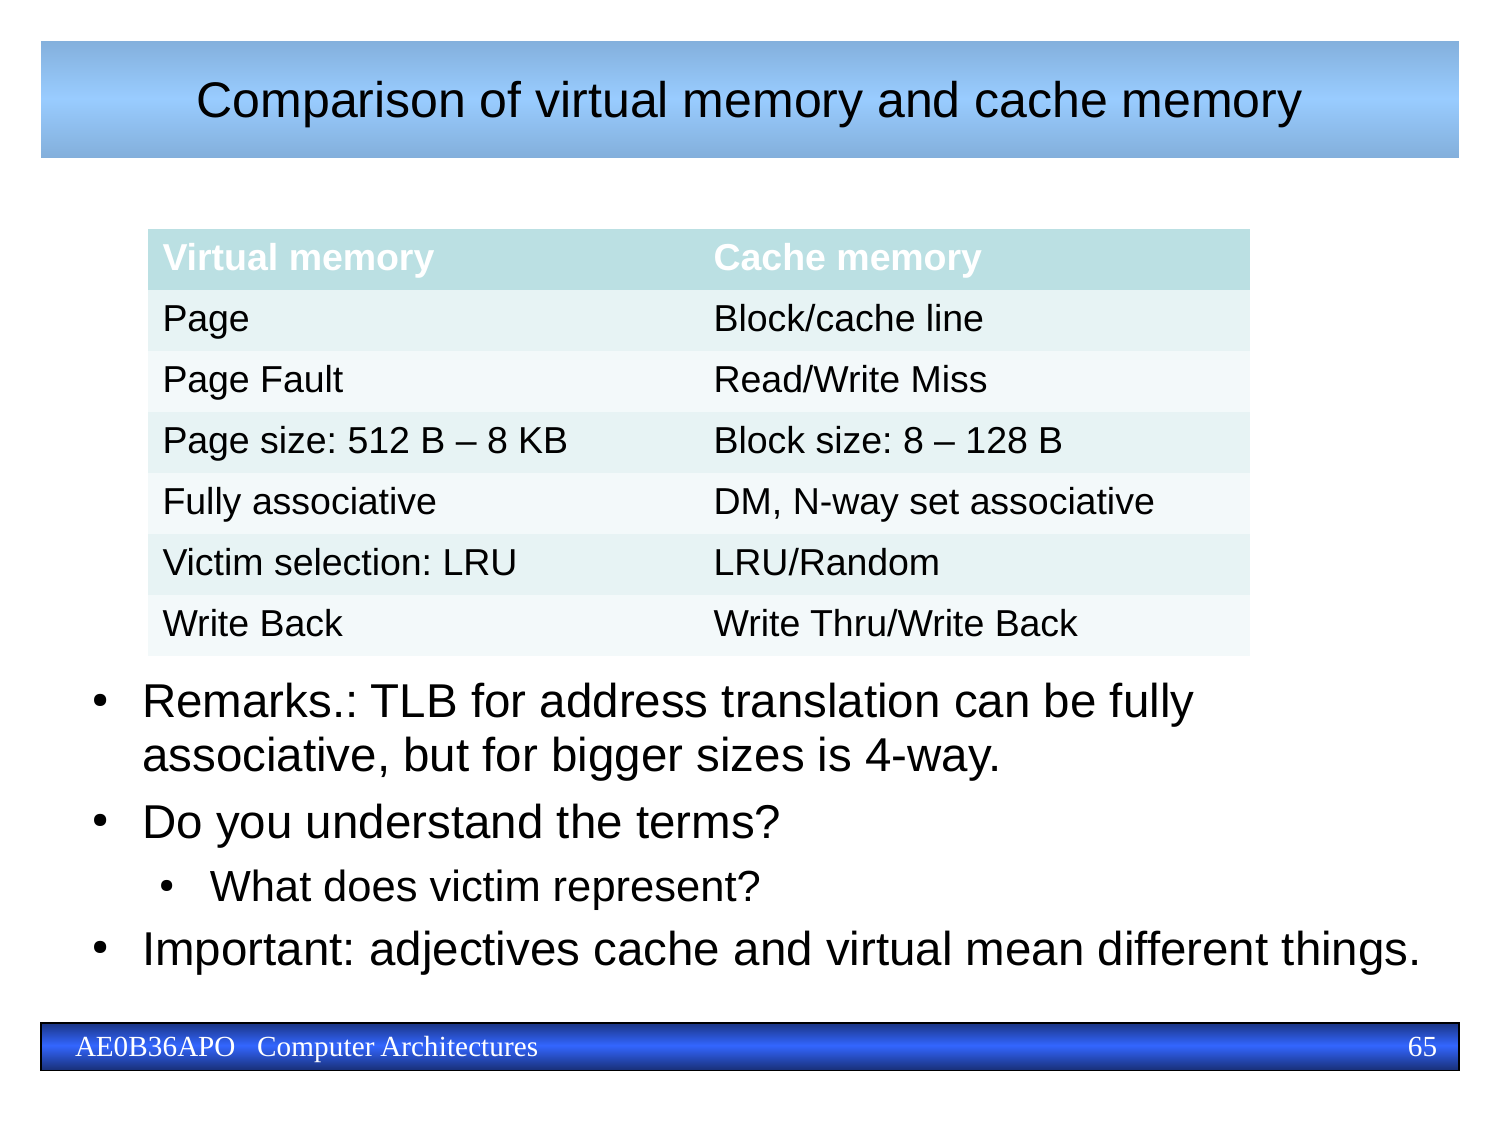

# Comparison of virtual memory and cache memory
| Virtual memory | Cache memory |
| --- | --- |
| Page | Block/cache line |
| Page Fault | Read/Write Miss |
| Page size: 512 B – 8 KB | Block size: 8 – 128 B |
| Fully associative | DM, N-way set associative |
| Victim selection: LRU | LRU/Random |
| Write Back | Write Thru/Write Back |
Remarks.: TLB for address translation can be fully associative, but for bigger sizes is 4-way.
Do you understand the terms?
What does victim represent?
Important: adjectives cache and virtual mean different things.
AE0B36APO Computer Architectures
65